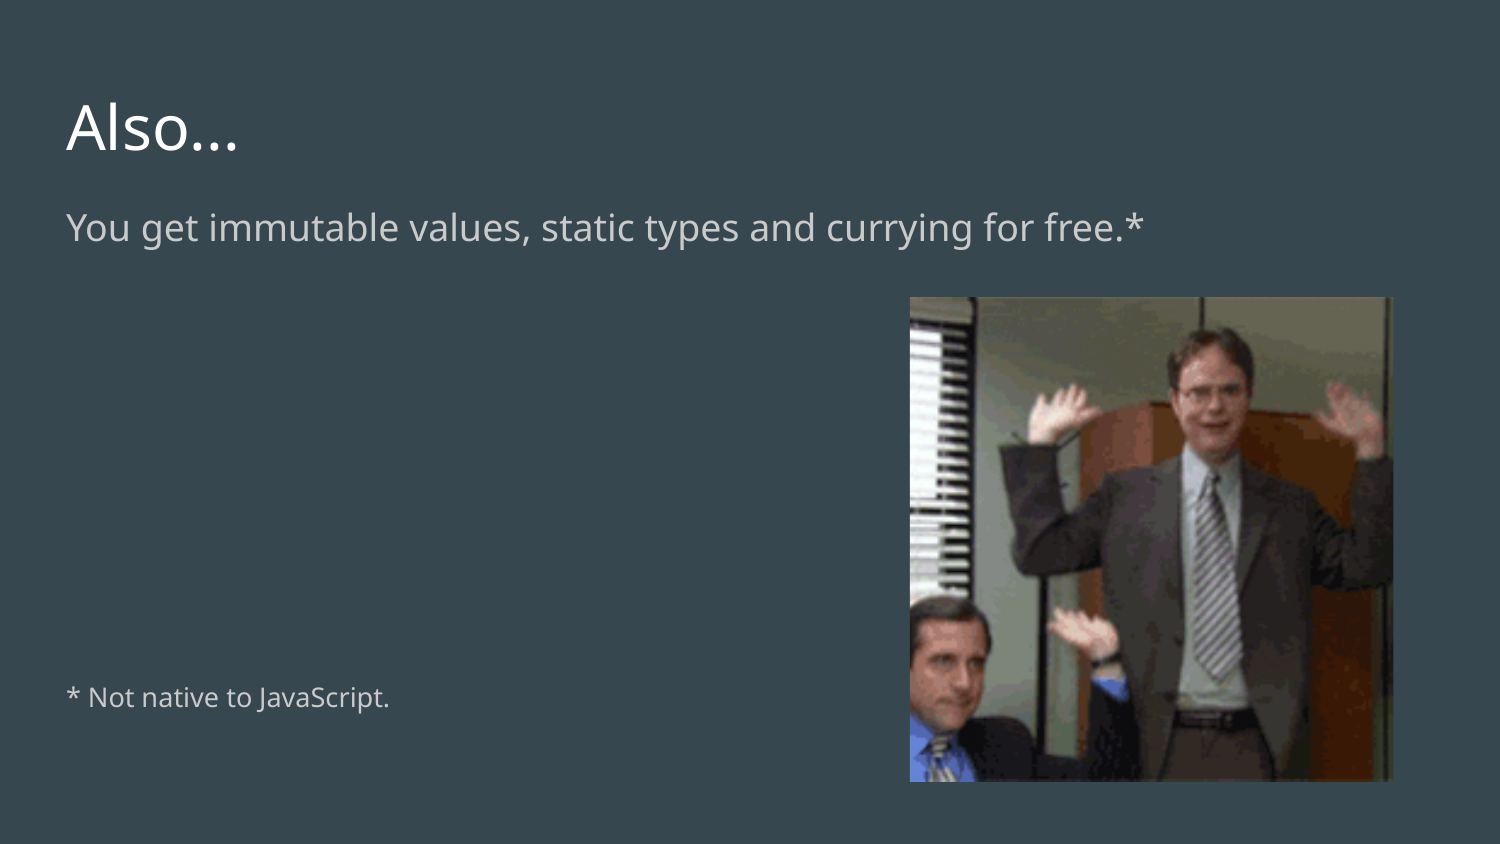

# Also...
You get immutable values, static types and currying for free.*
* Not native to JavaScript.